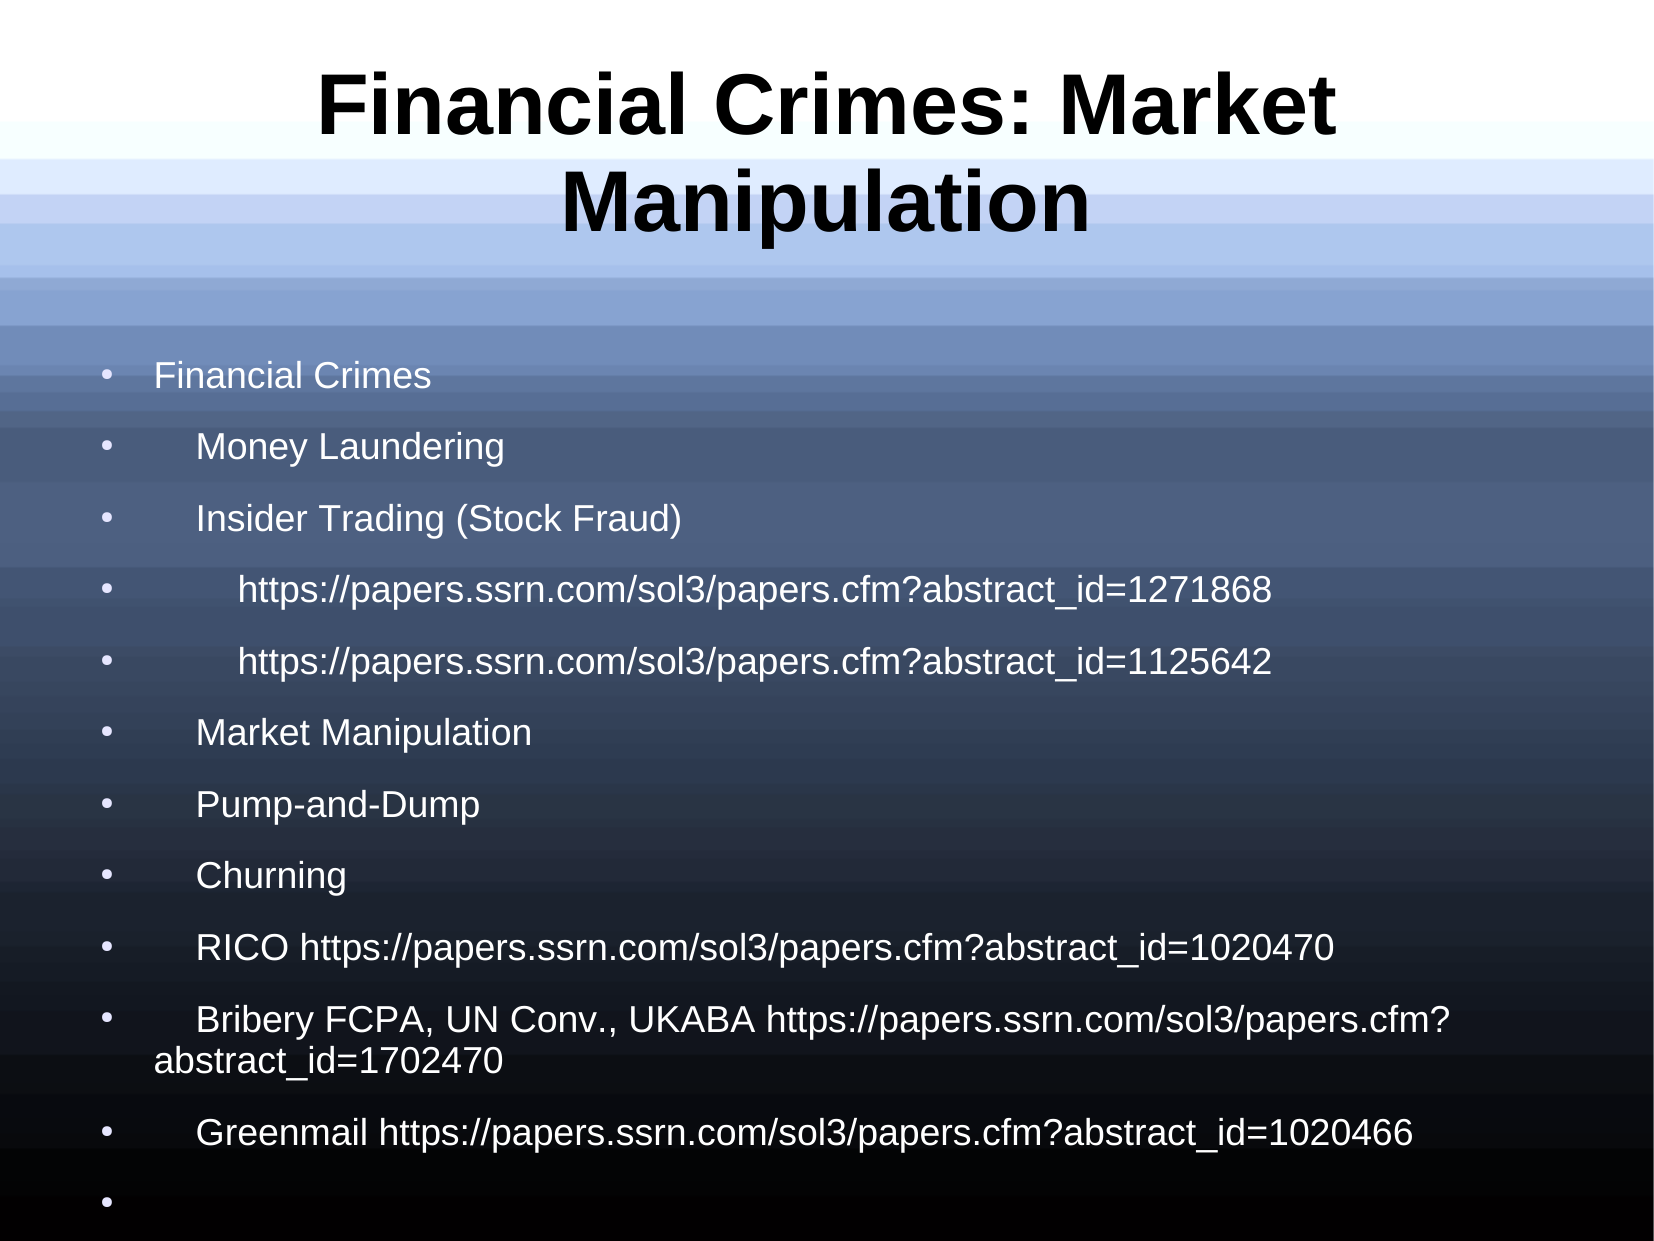

# Financial Crimes: Market Manipulation
Financial Crimes
 Money Laundering
 Insider Trading (Stock Fraud)
 https://papers.ssrn.com/sol3/papers.cfm?abstract_id=1271868
 https://papers.ssrn.com/sol3/papers.cfm?abstract_id=1125642
 Market Manipulation
 Pump-and-Dump
 Churning
 RICO https://papers.ssrn.com/sol3/papers.cfm?abstract_id=1020470
 Bribery FCPA, UN Conv., UKABA https://papers.ssrn.com/sol3/papers.cfm?abstract_id=1702470
 Greenmail https://papers.ssrn.com/sol3/papers.cfm?abstract_id=1020466